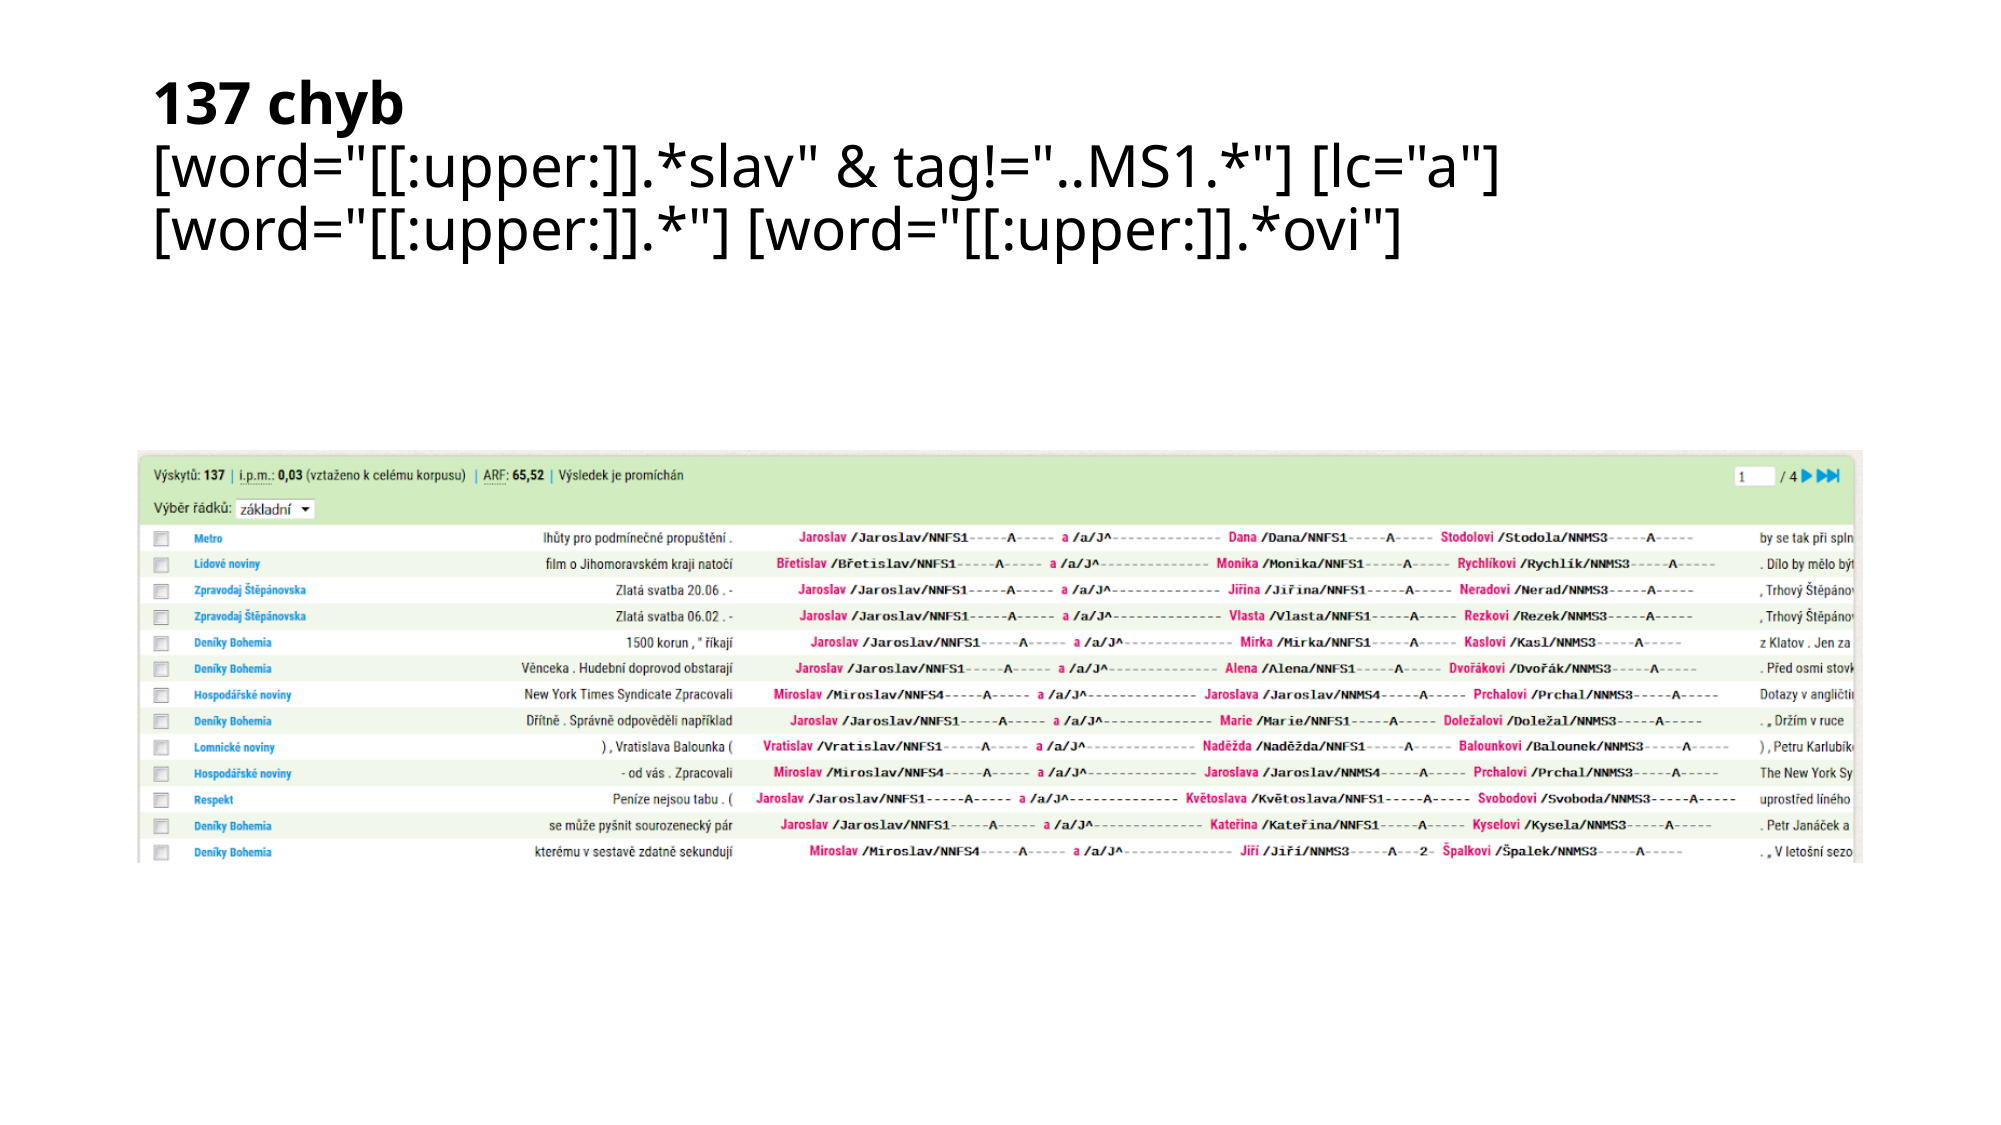

# 137 chyb [word="[[:upper:]].*slav" & tag!="..MS1.*"] [lc="a"] [word="[[:upper:]].*"] [word="[[:upper:]].*ovi"]